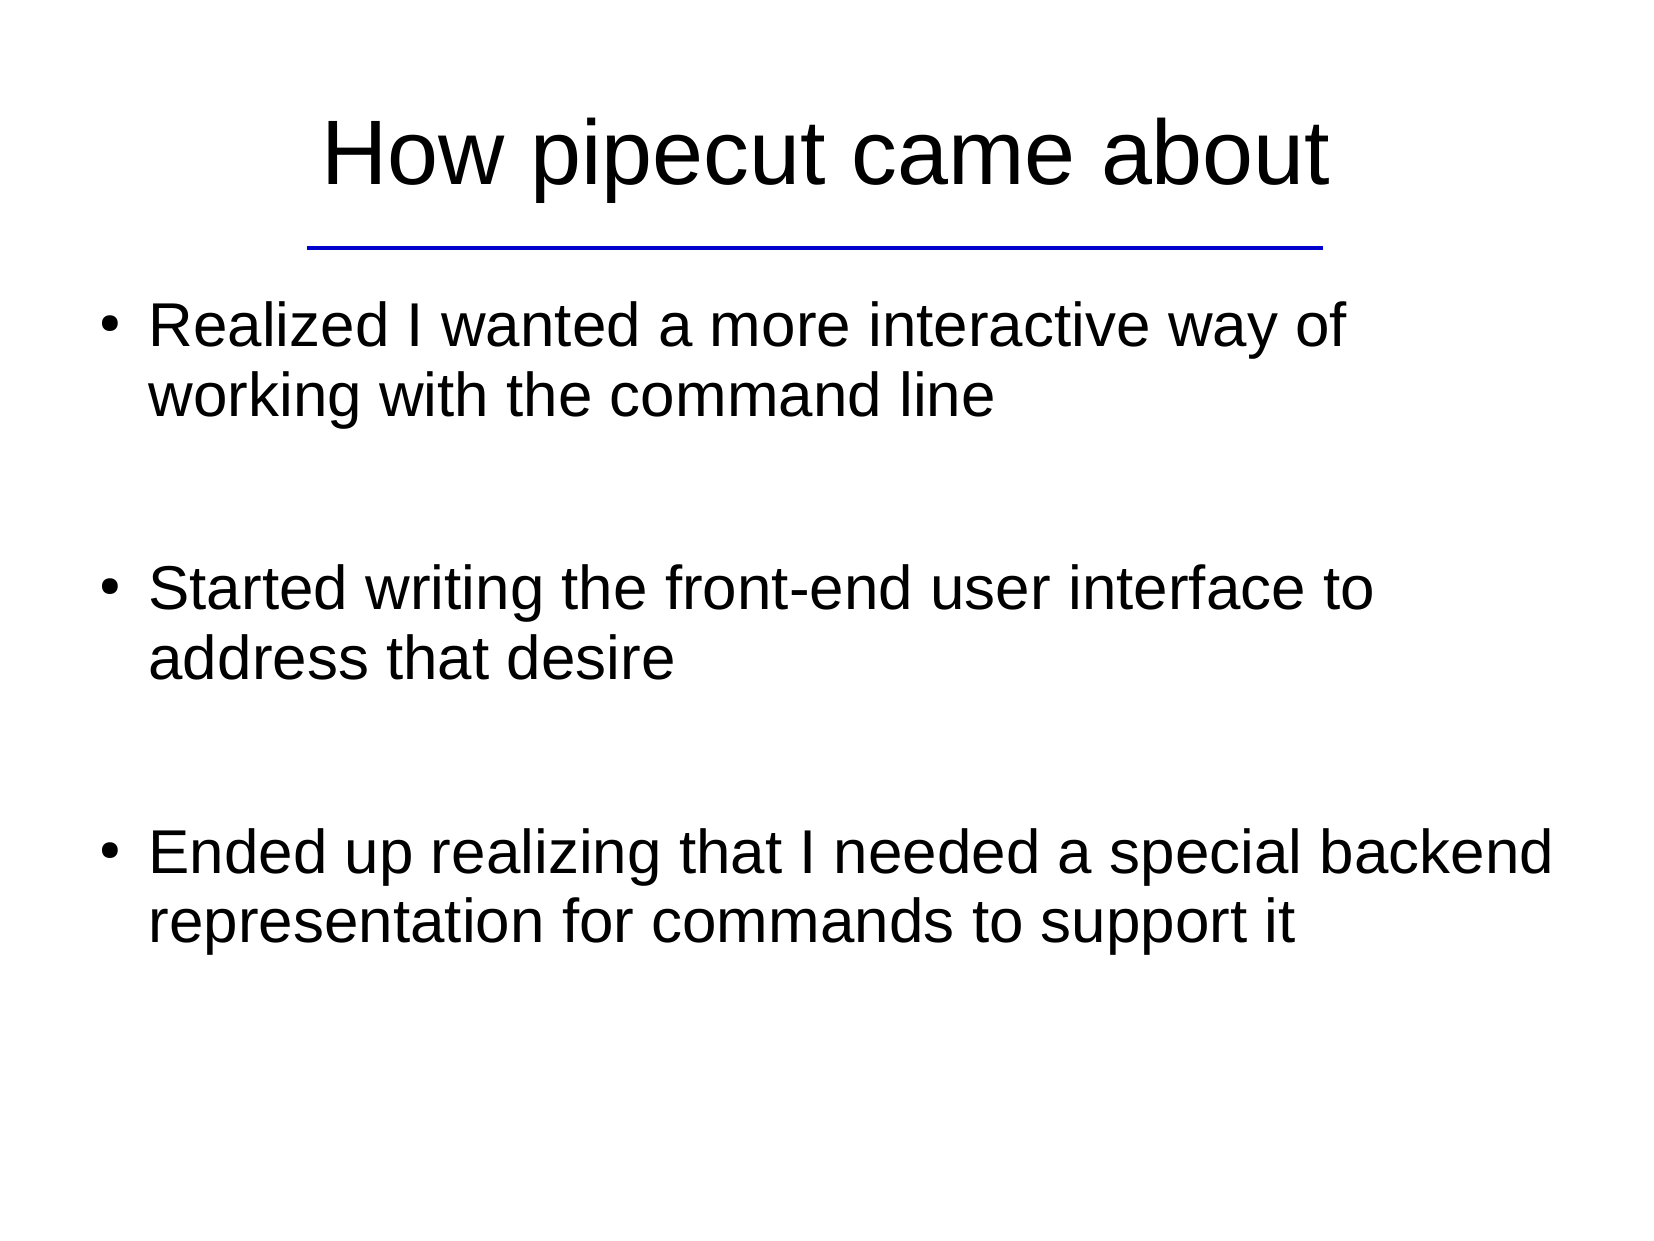

# How pipecut came about
Realized I wanted a more interactive way of working with the command line
Started writing the front-end user interface to address that desire
Ended up realizing that I needed a special backend representation for commands to support it